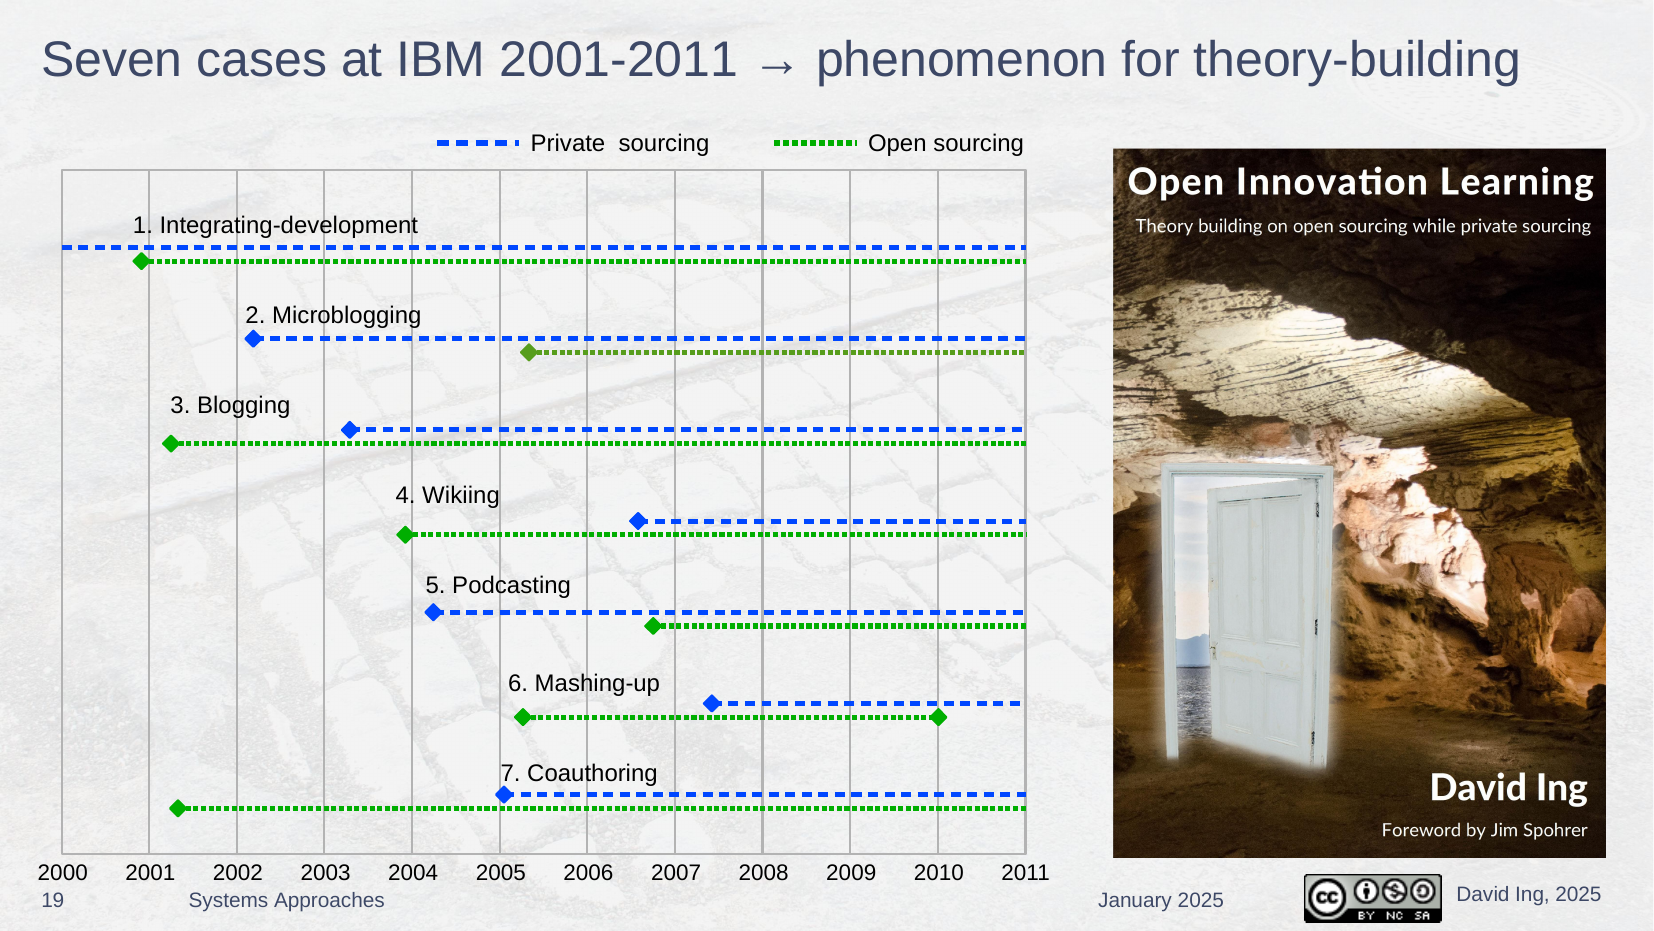

# Seven cases at IBM 2001-2011 → phenomenon for theory-building
Systems Approaches
January 2025